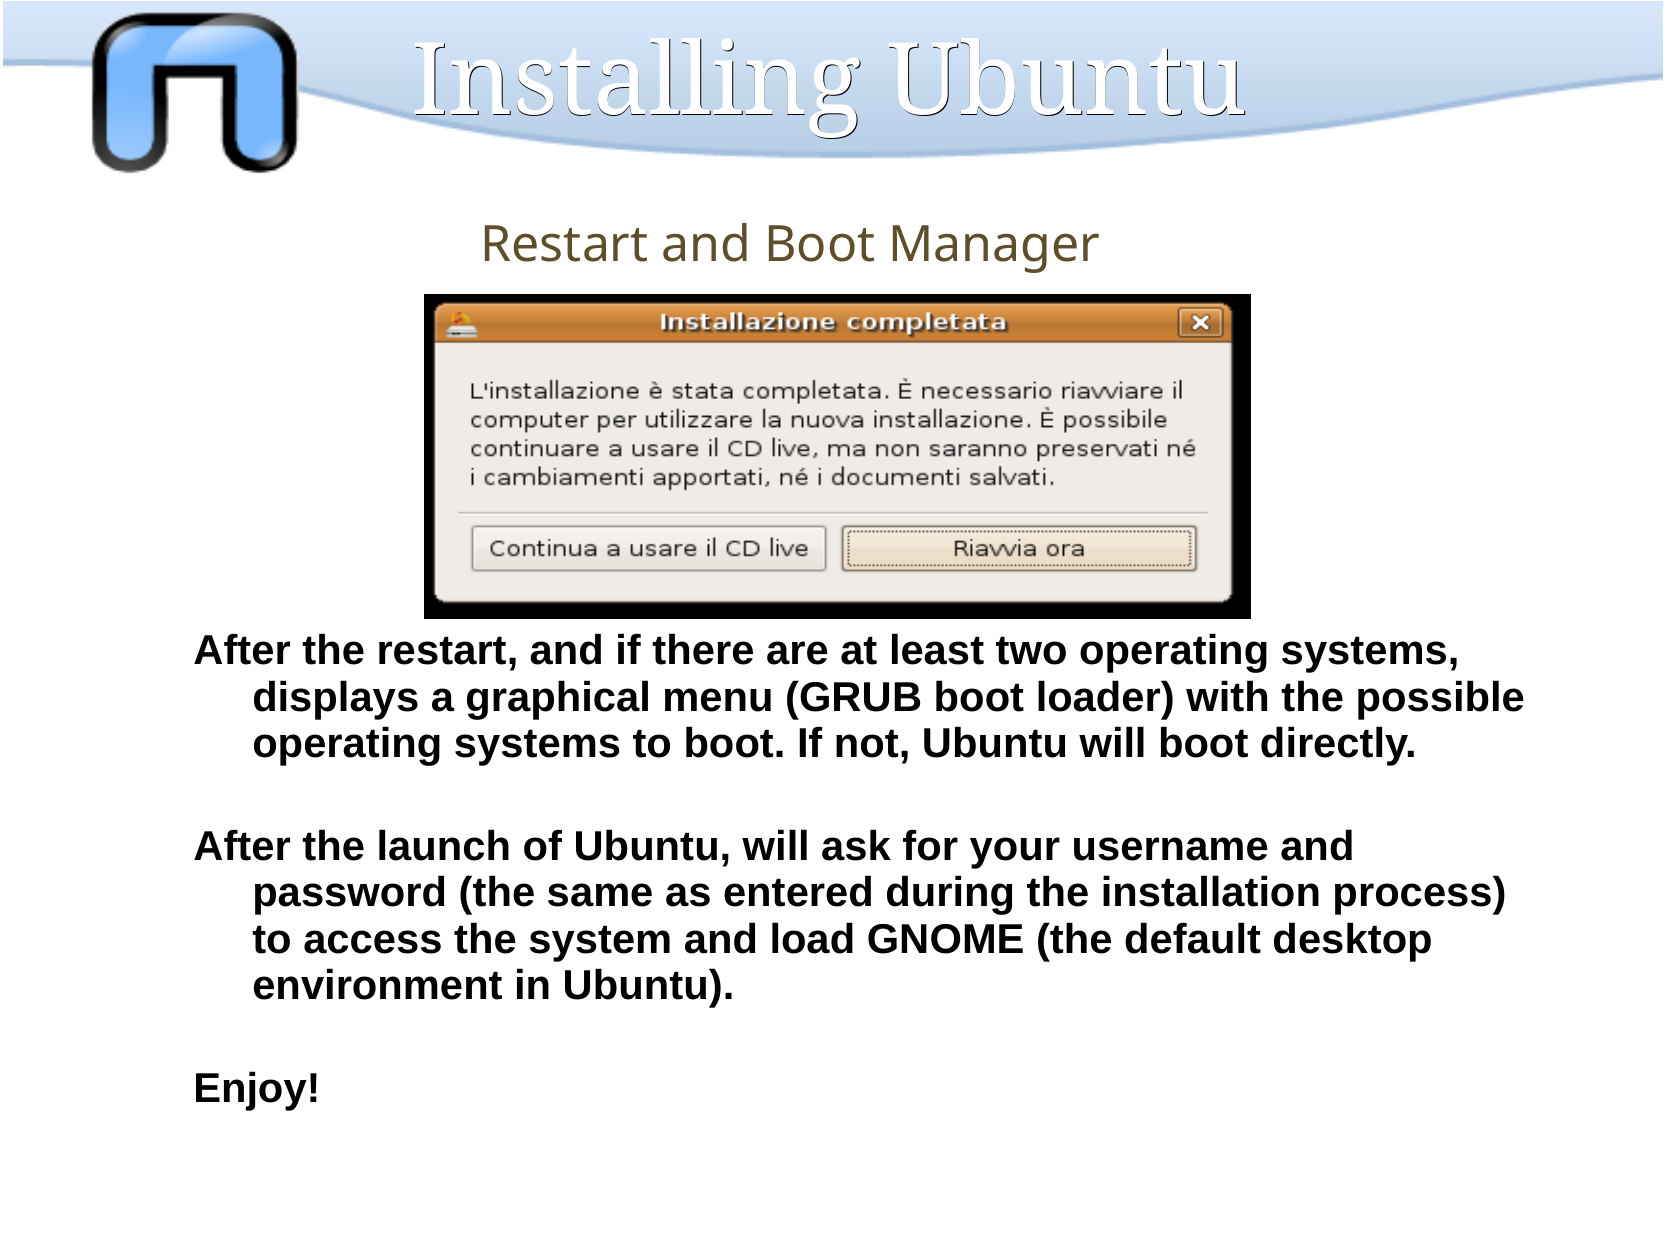

Installing Ubuntu
Restart and Boot Manager
# After the restart, and if there are at least two operating systems, displays a graphical menu (GRUB boot loader) with the possible operating systems to boot. If not, Ubuntu will boot directly.
After the launch of Ubuntu, will ask for your username and password (the same as entered during the installation process) to access the system and load GNOME (the default desktop environment in Ubuntu).
Enjoy!